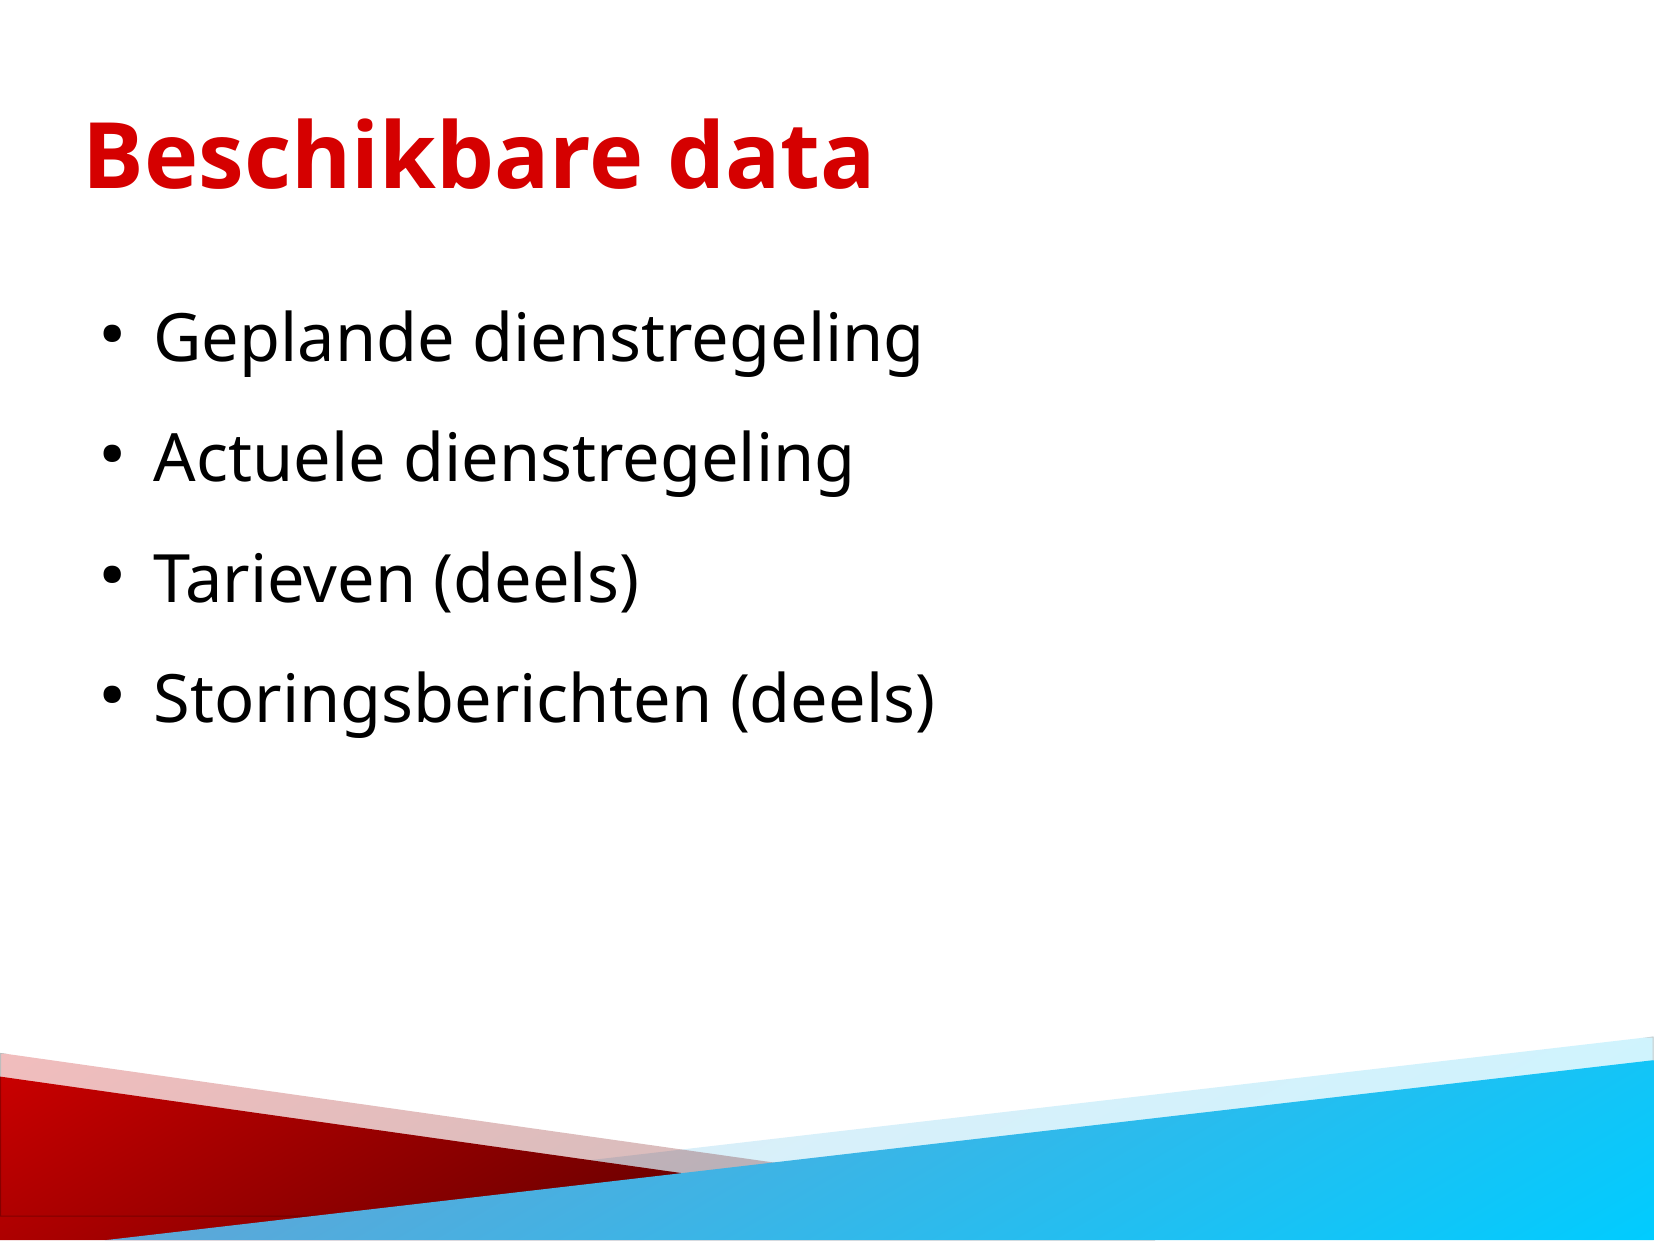

# Beschikbare data
Geplande dienstregeling
Actuele dienstregeling
Tarieven (deels)
Storingsberichten (deels)